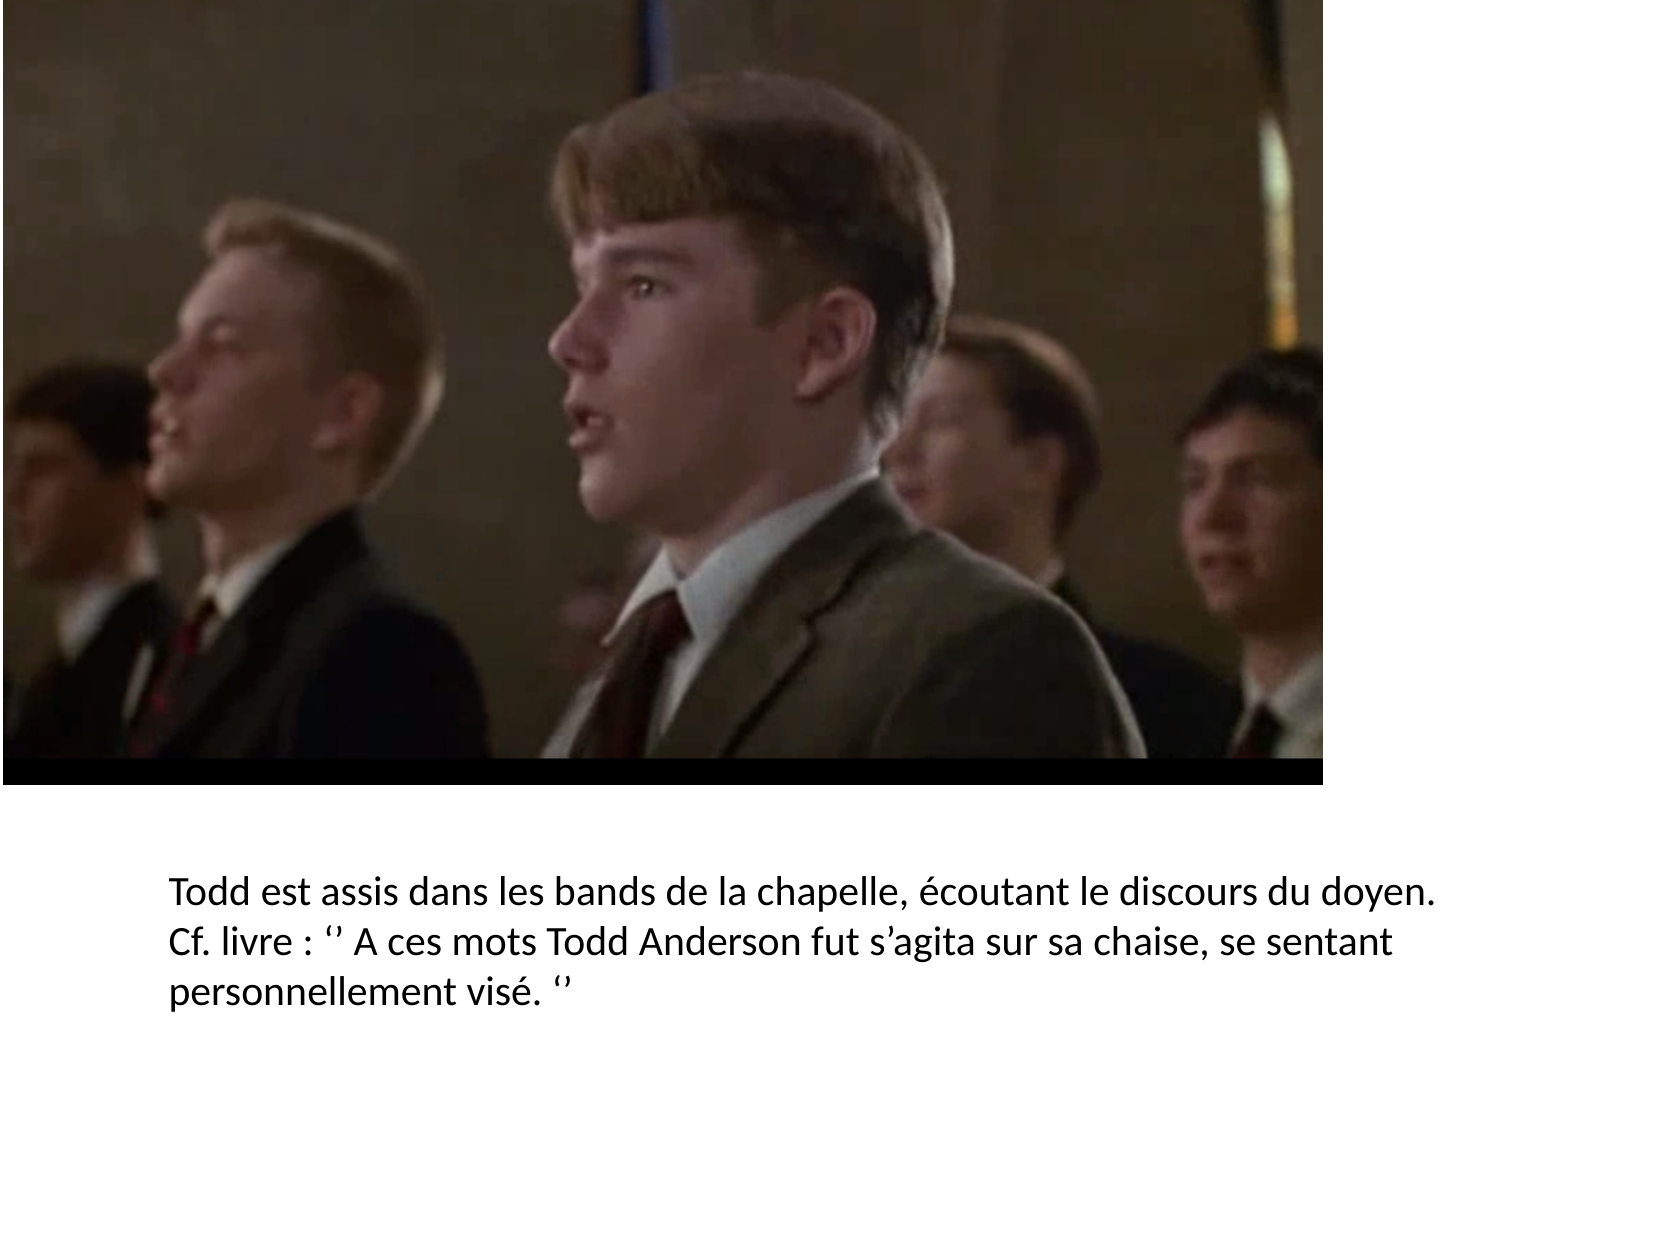

Todd est assis dans les bands de la chapelle, écoutant le discours du doyen. Cf. livre : ‘’ A ces mots Todd Anderson fut s’agita sur sa chaise, se sentant personnellement visé. ‘’